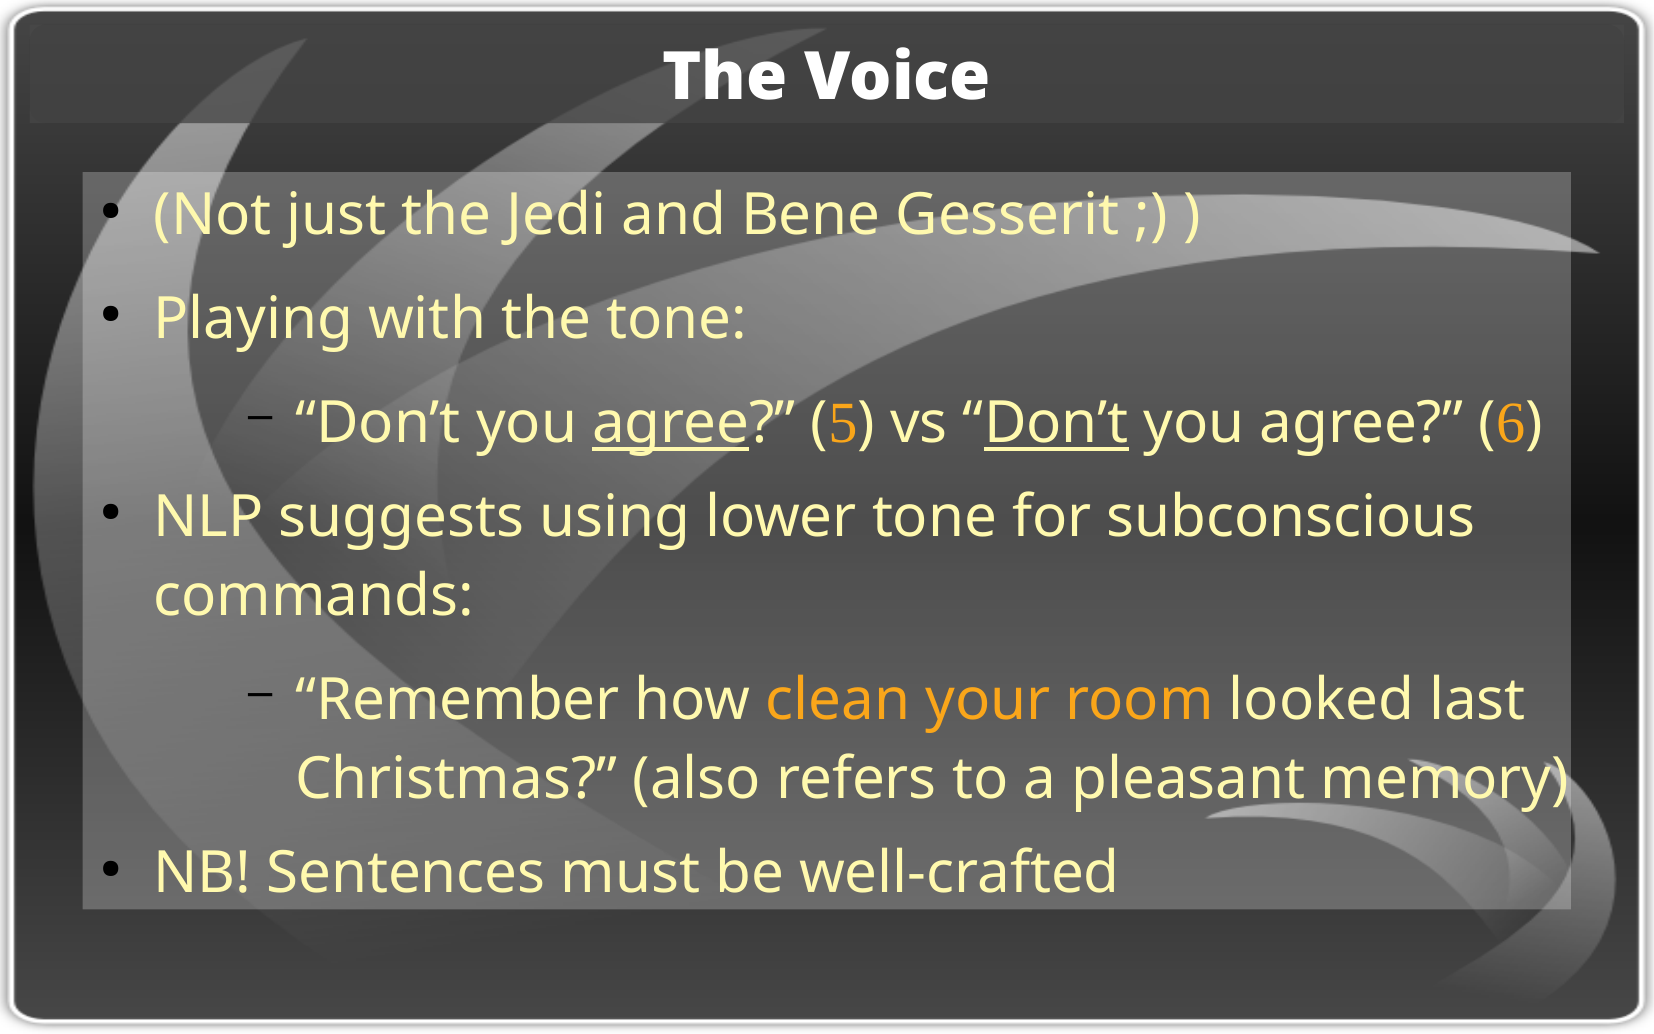

# The Voice
(Not just the Jedi and Bene Gesserit ;) )
Playing with the tone:
“Don’t you agree?” () vs “Don’t you agree?” ()
NLP suggests using lower tone for subconscious commands:
“Remember how clean your room looked last Christmas?” (also refers to a pleasant memory)
NB! Sentences must be well-crafted